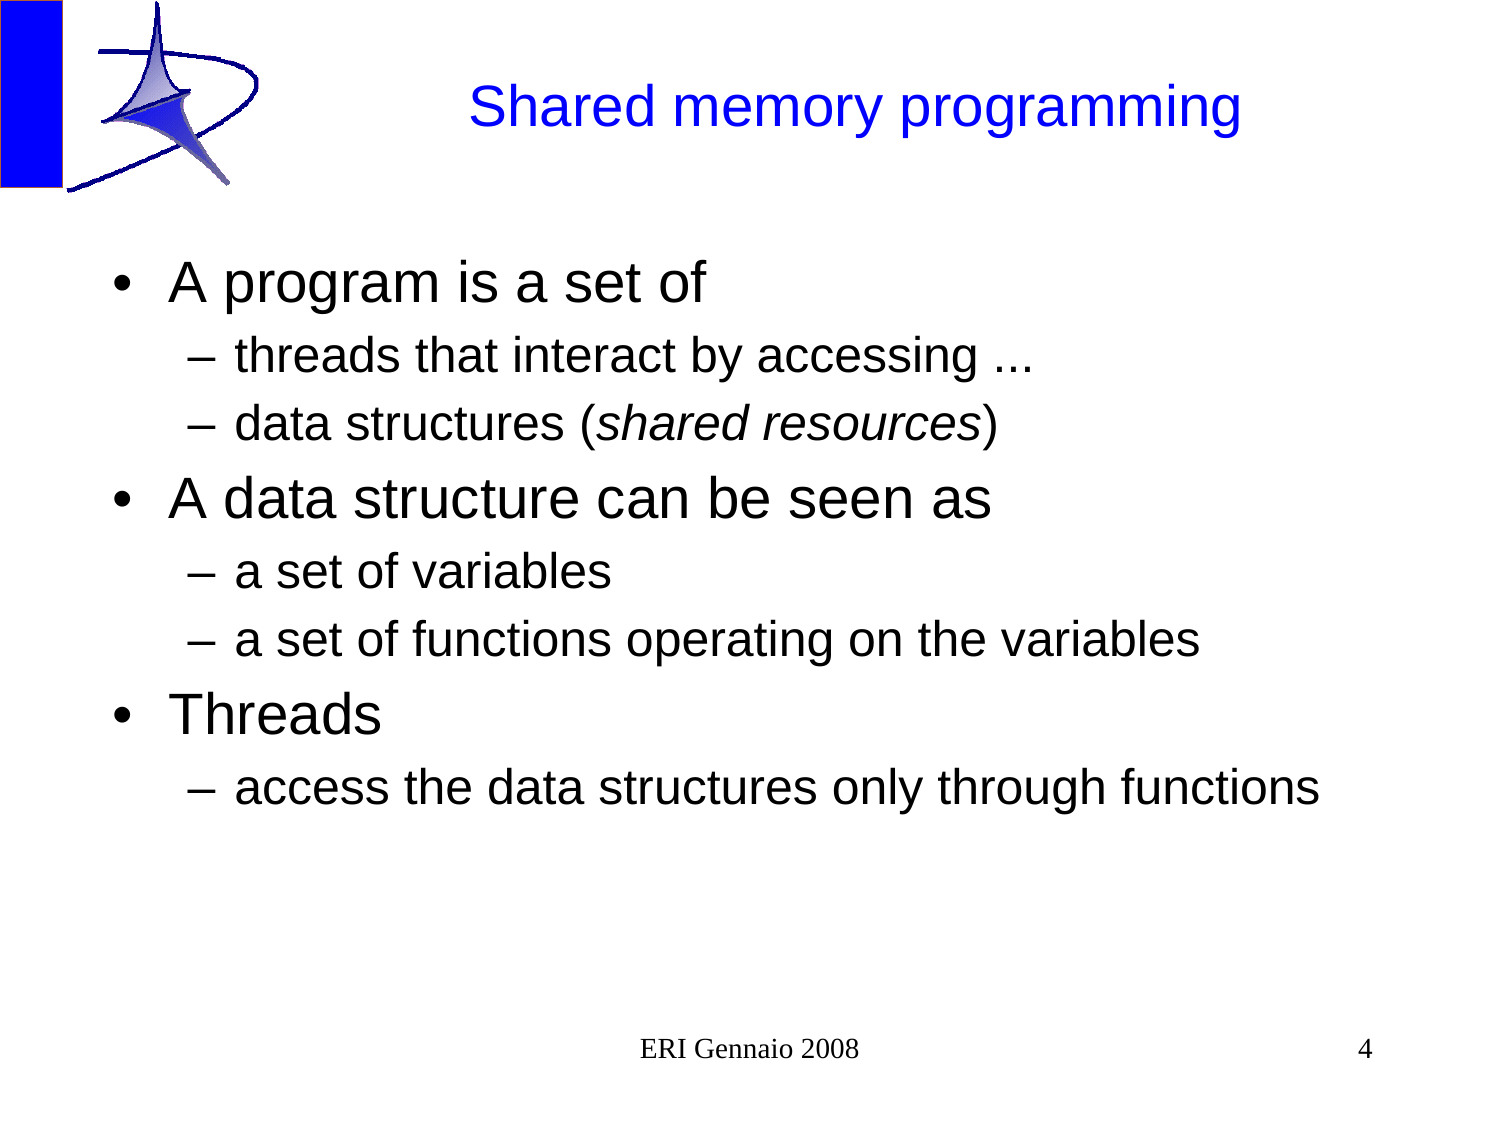

# Shared memory programming
A program is a set of
threads that interact by accessing ...
data structures (shared resources)
A data structure can be seen as
a set of variables
a set of functions operating on the variables
Threads
access the data structures only through functions
ERI Gennaio 2008
4